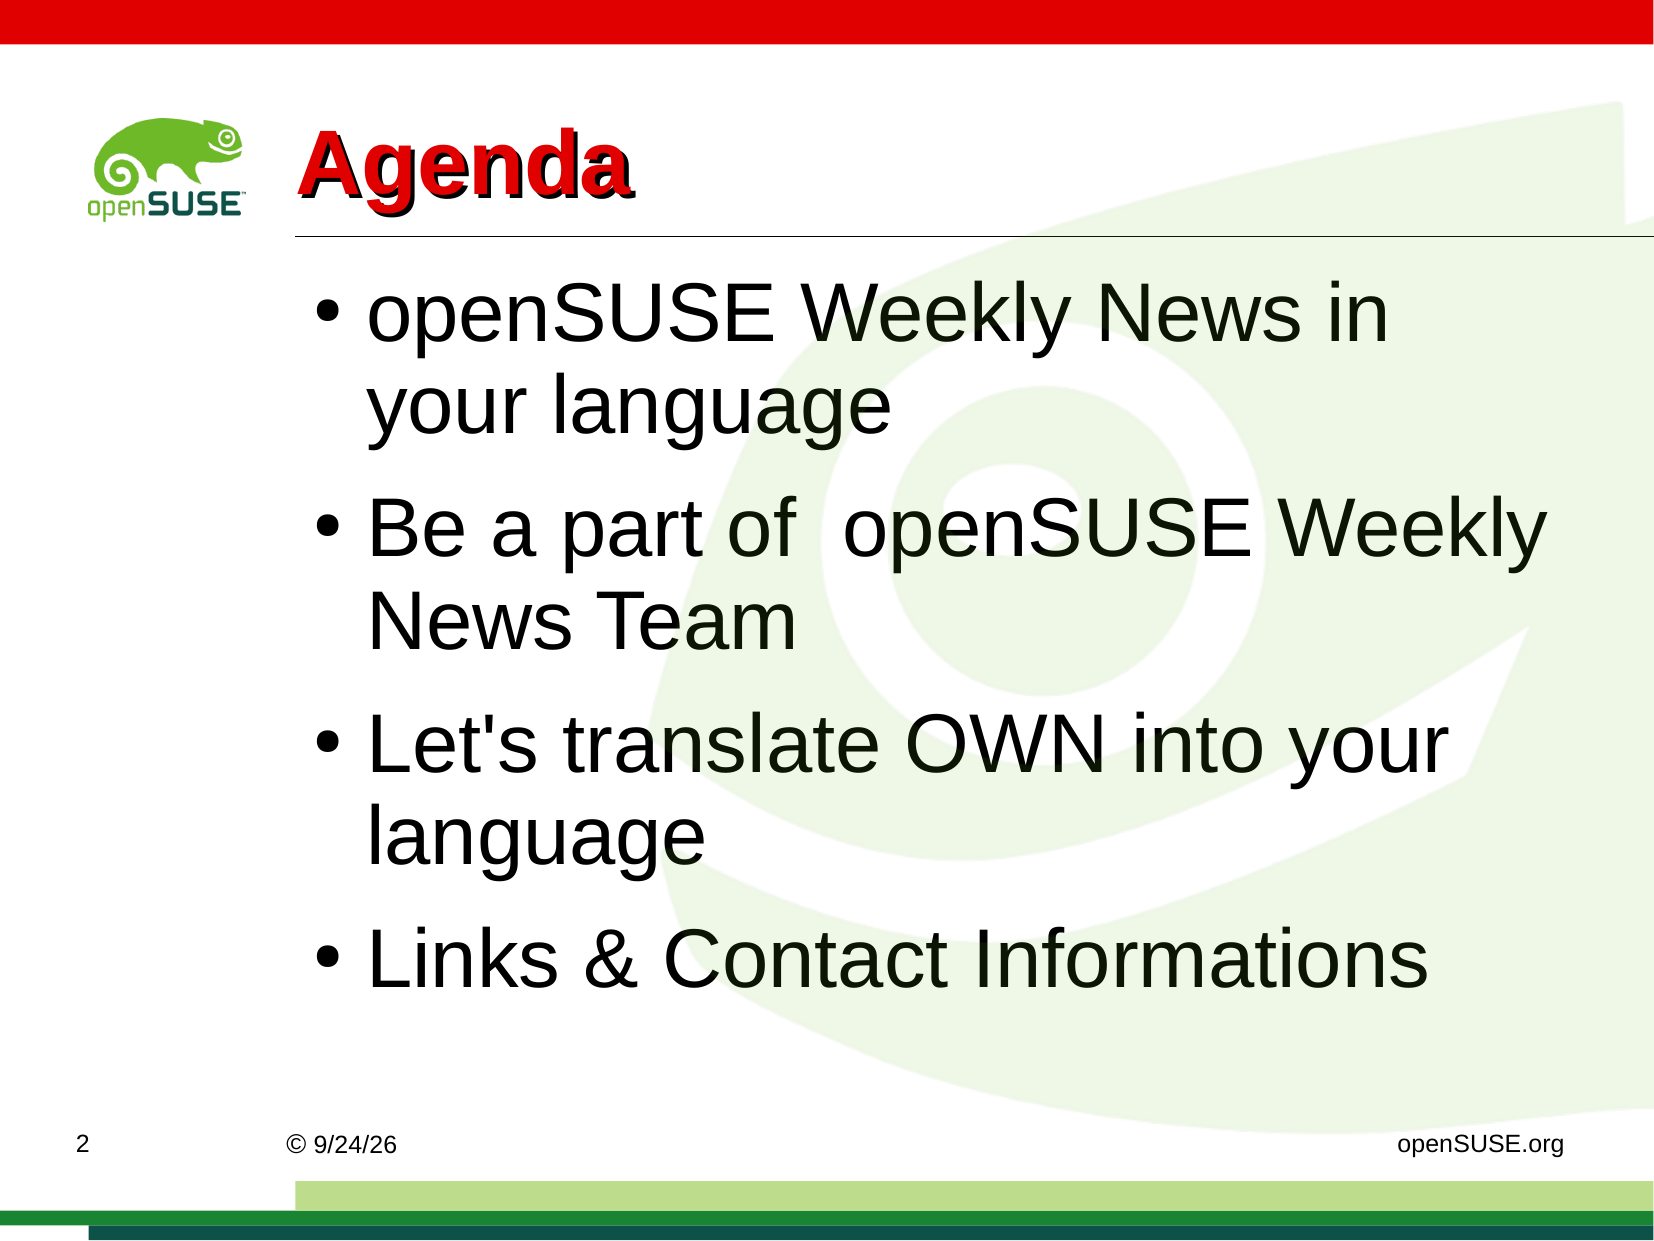

# Agenda
openSUSE Weekly News in your language
Be a part of openSUSE Weekly News Team
Let's translate OWN into your language
Links & Contact Informations
2
openSUSE.org